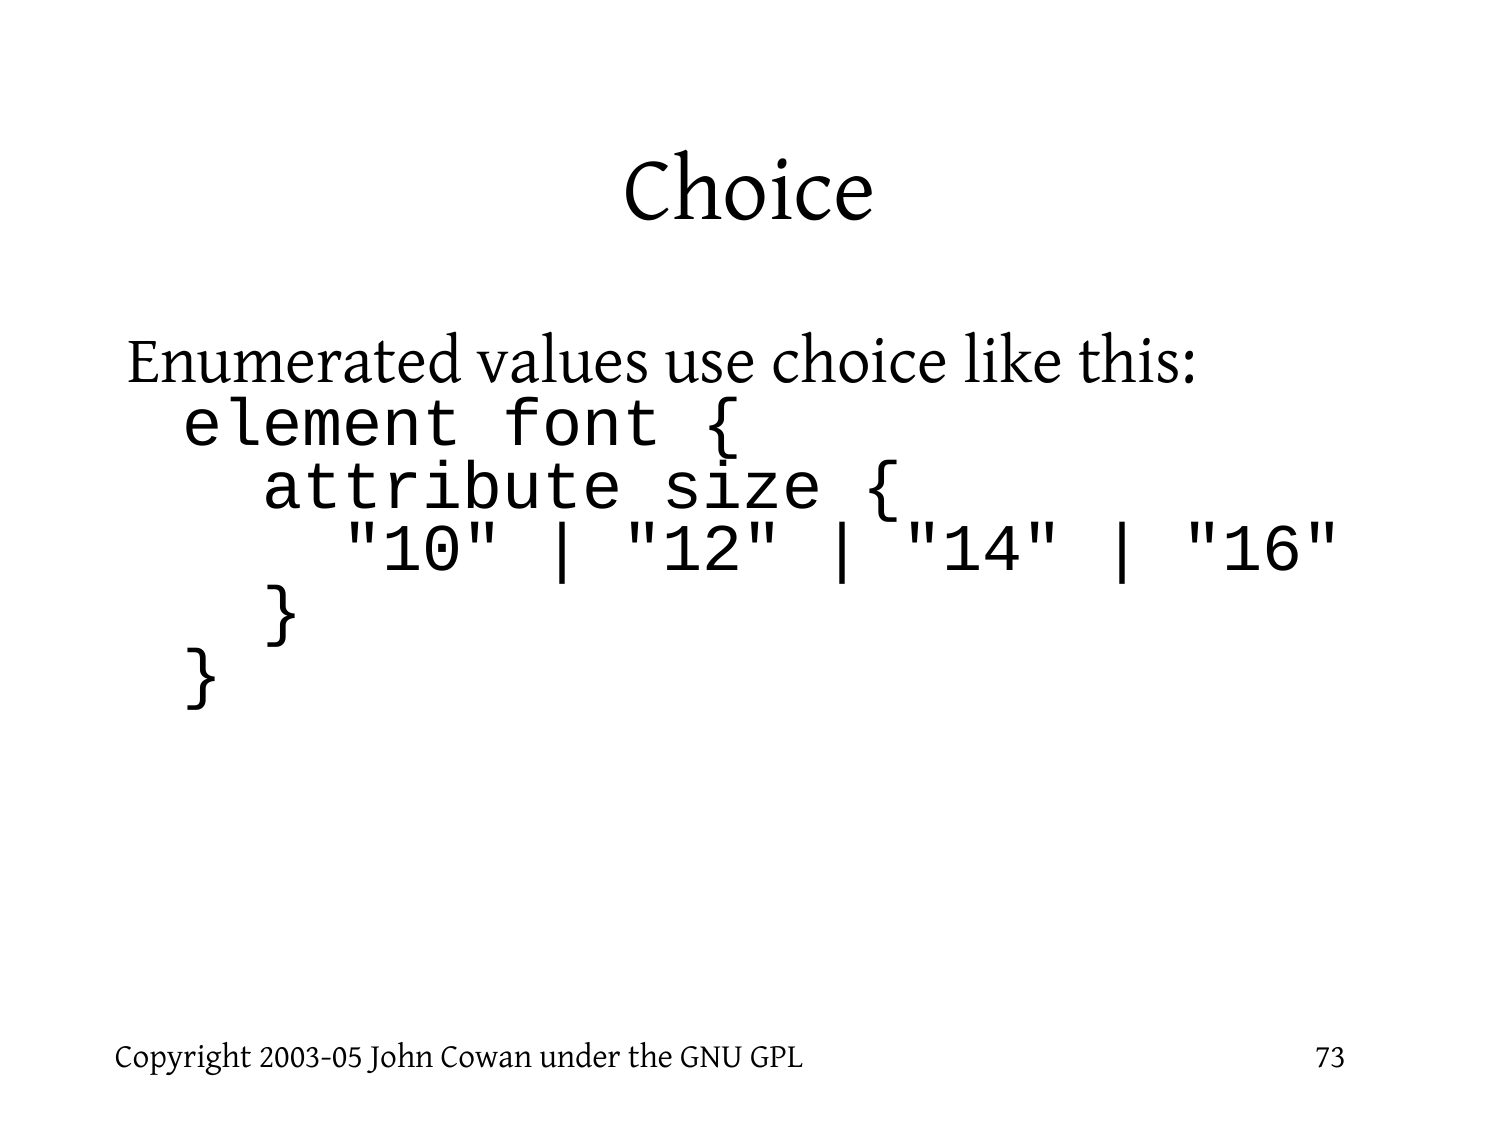

# Choice
Enumerated values use choice like this:
element font {
 attribute size {
 "10" | "12" | "14" | "16"
 }
}